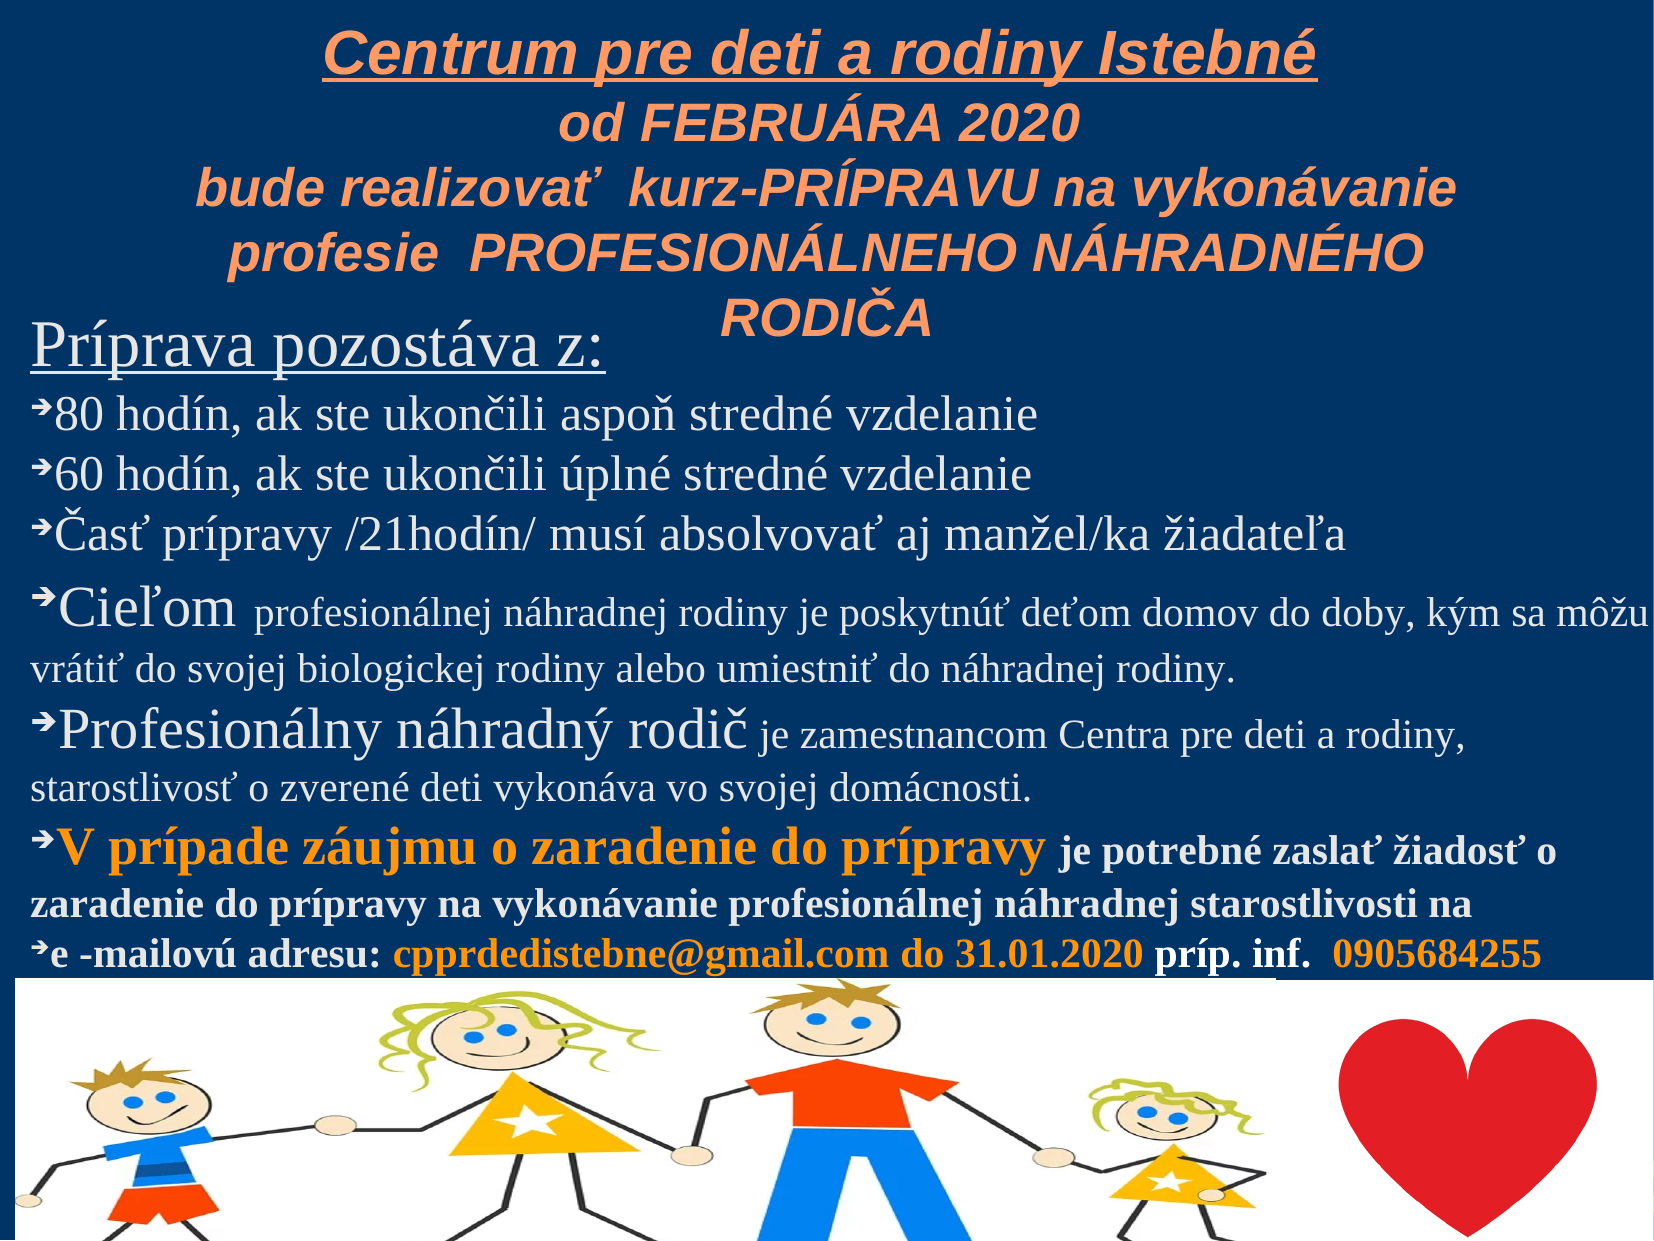

# Centrum pre deti a rodiny Istebné od FEBRUÁRA 2020 bude realizovať kurz-PRÍPRAVU na vykonávanie profesie PROFESIONÁLNEHO NÁHRADNÉHO RODIČA
Príprava pozostáva z:
80 hodín, ak ste ukončili aspoň stredné vzdelanie
60 hodín, ak ste ukončili úplné stredné vzdelanie
Časť prípravy /21hodín/ musí absolvovať aj manžel/ka žiadateľa
Cieľom profesionálnej náhradnej rodiny je poskytnúť deťom domov do doby, kým sa môžu vrátiť do svojej biologickej rodiny alebo umiestniť do náhradnej rodiny.
Profesionálny náhradný rodič je zamestnancom Centra pre deti a rodiny, starostlivosť o zverené deti vykonáva vo svojej domácnosti.
V prípade záujmu o zaradenie do prípravy je potrebné zaslať žiadosť o zaradenie do prípravy na vykonávanie profesionálnej náhradnej starostlivosti na
e -mailovú adresu: cpprdedistebne@gmail.com do 31.01.2020 príp. inf. 0905684255